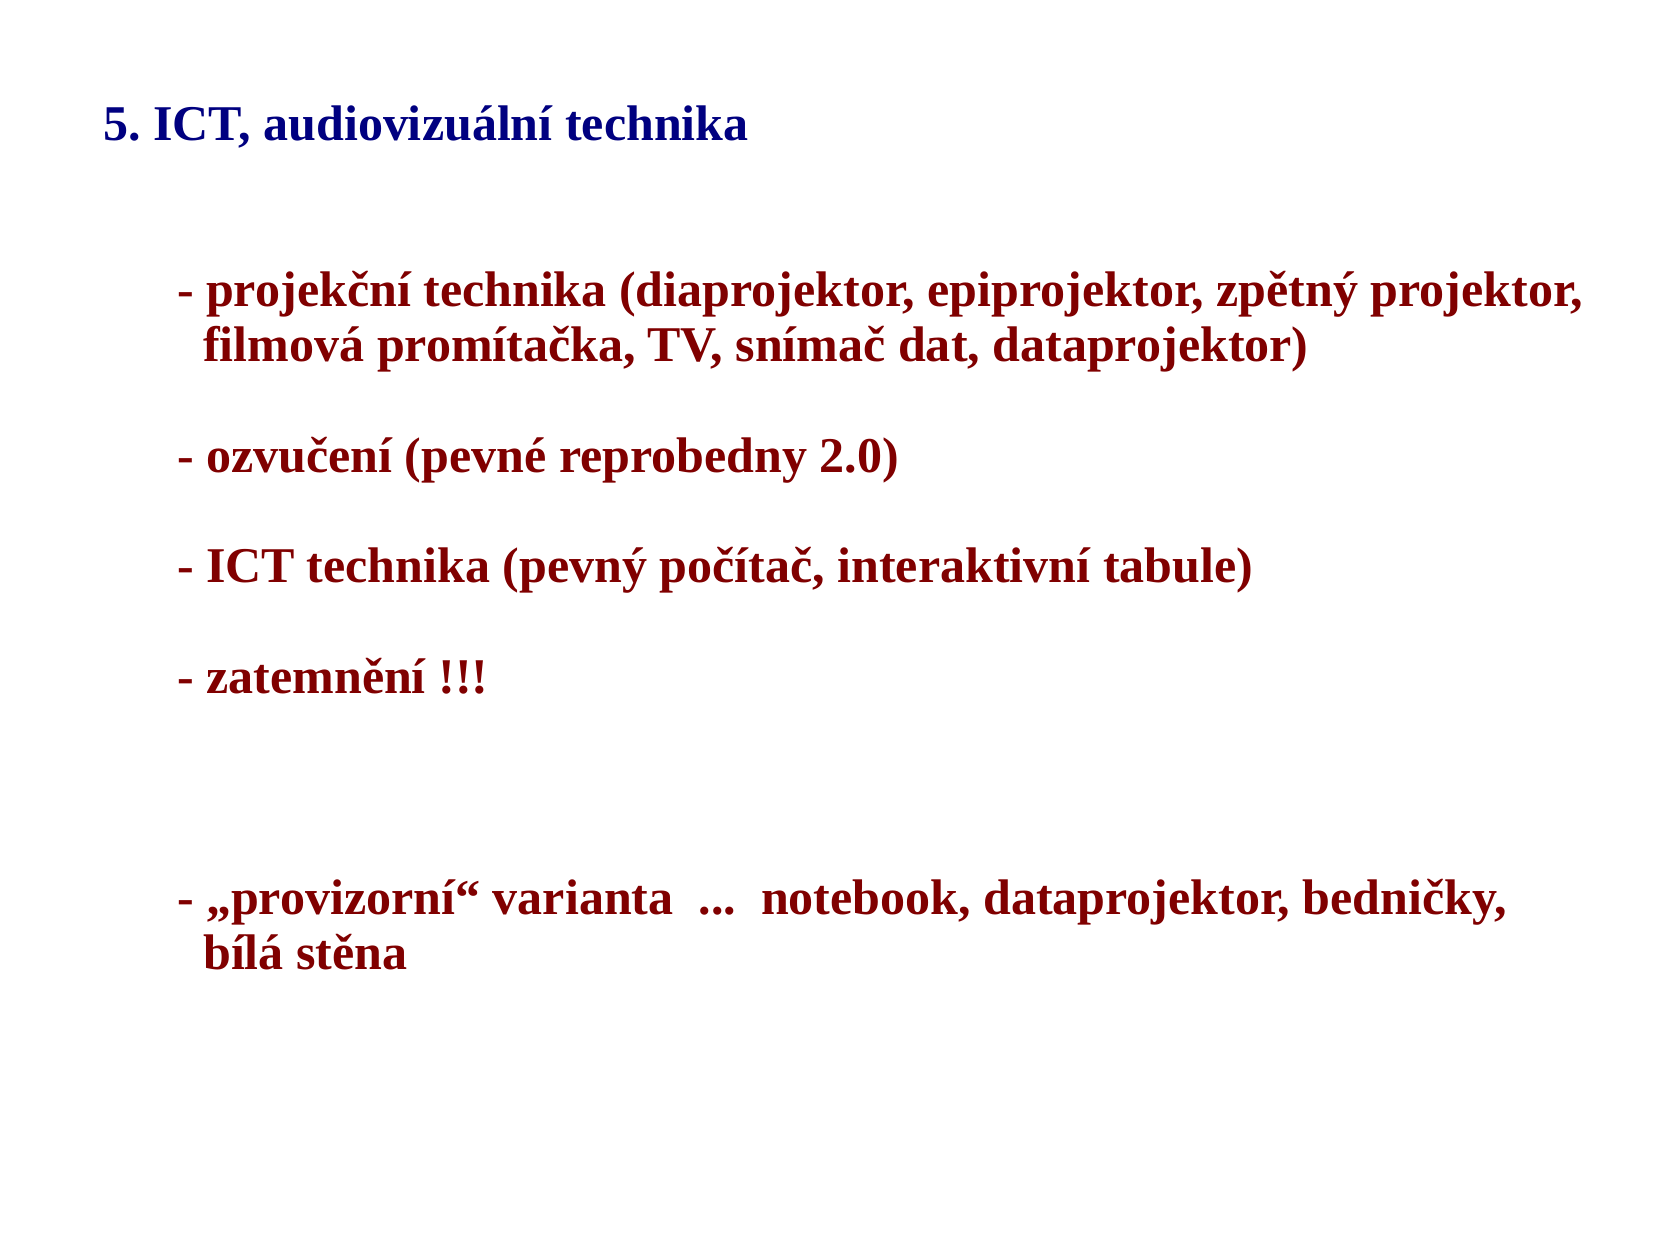

5. ICT, audiovizuální technika
	- projekční technika (diaprojektor, epiprojektor, zpětný projektor,
 filmová promítačka, TV, snímač dat, dataprojektor)
	- ozvučení (pevné reprobedny 2.0)
	- ICT technika (pevný počítač, interaktivní tabule)
	- zatemnění !!!
	- „provizorní“ varianta ... notebook, dataprojektor, bedničky,
 bílá stěna